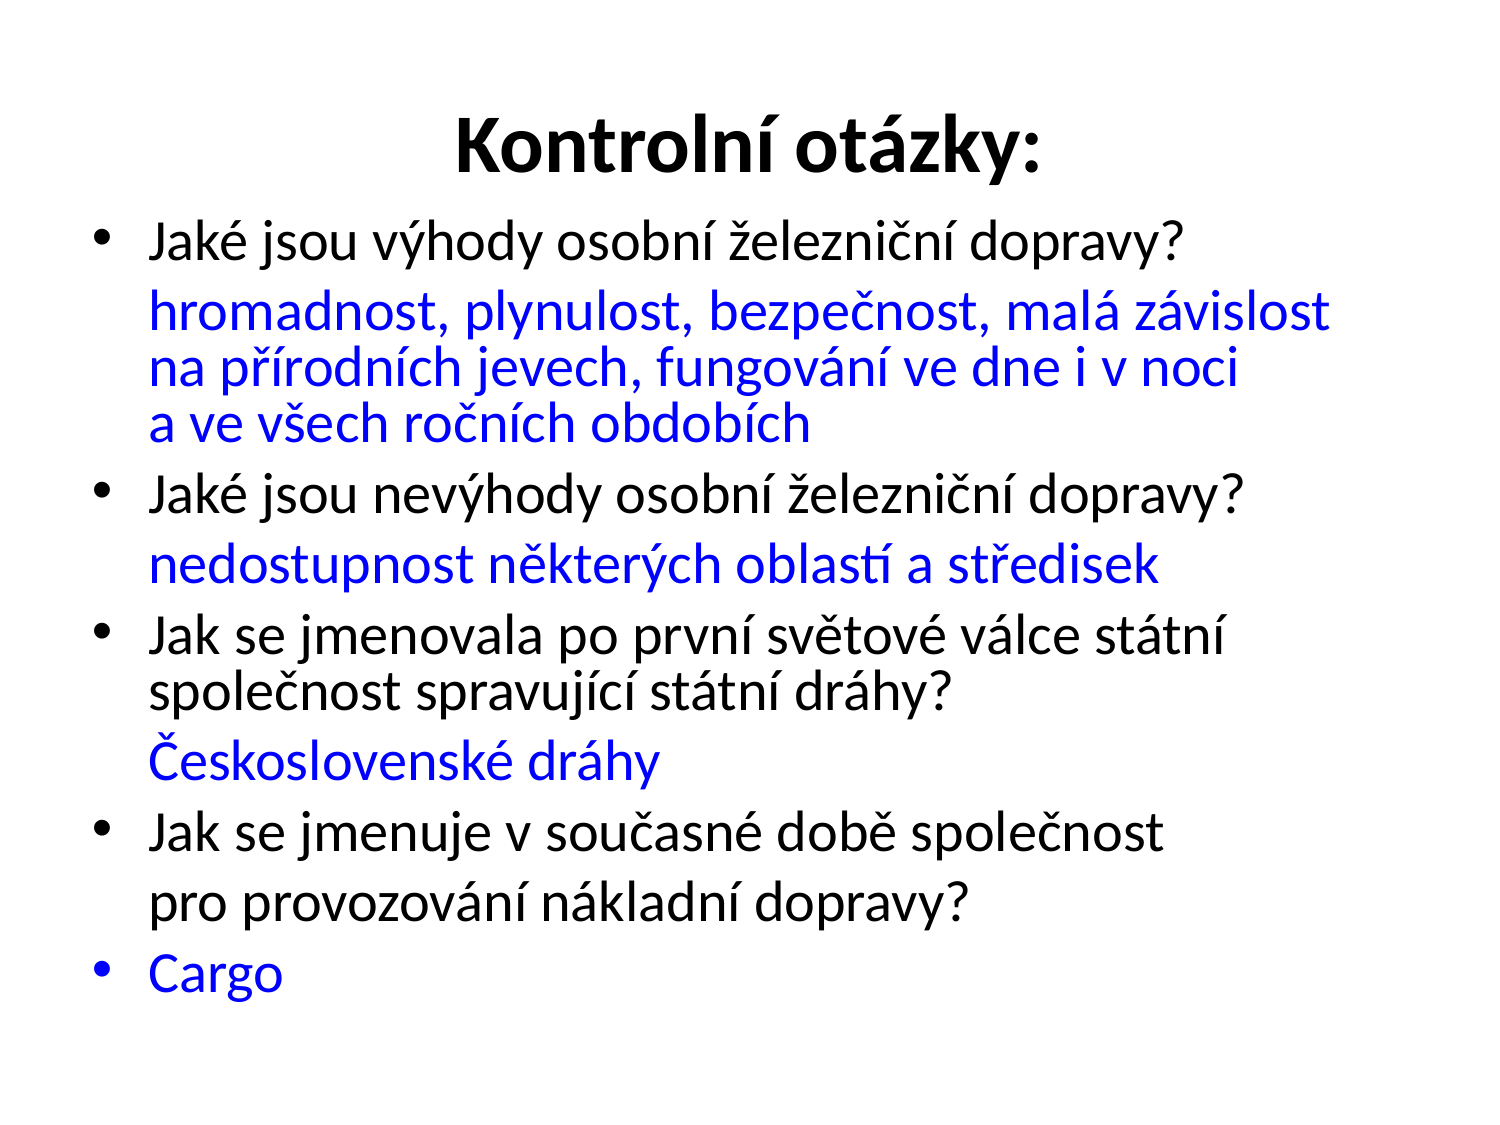

# Kontrolní otázky:
Jaké jsou výhody osobní železniční dopravy?
	hromadnost, plynulost, bezpečnost, malá závislost
na přírodních jevech, fungování ve dne i v noci
a ve všech ročních obdobích
Jaké jsou nevýhody osobní železniční dopravy?
	nedostupnost některých oblastí a středisek
Jak se jmenovala po první světové válce státní společnost spravující státní dráhy?
	Československé dráhy
Jak se jmenuje v současné době společnost
	pro provozování nákladní dopravy?
Cargo